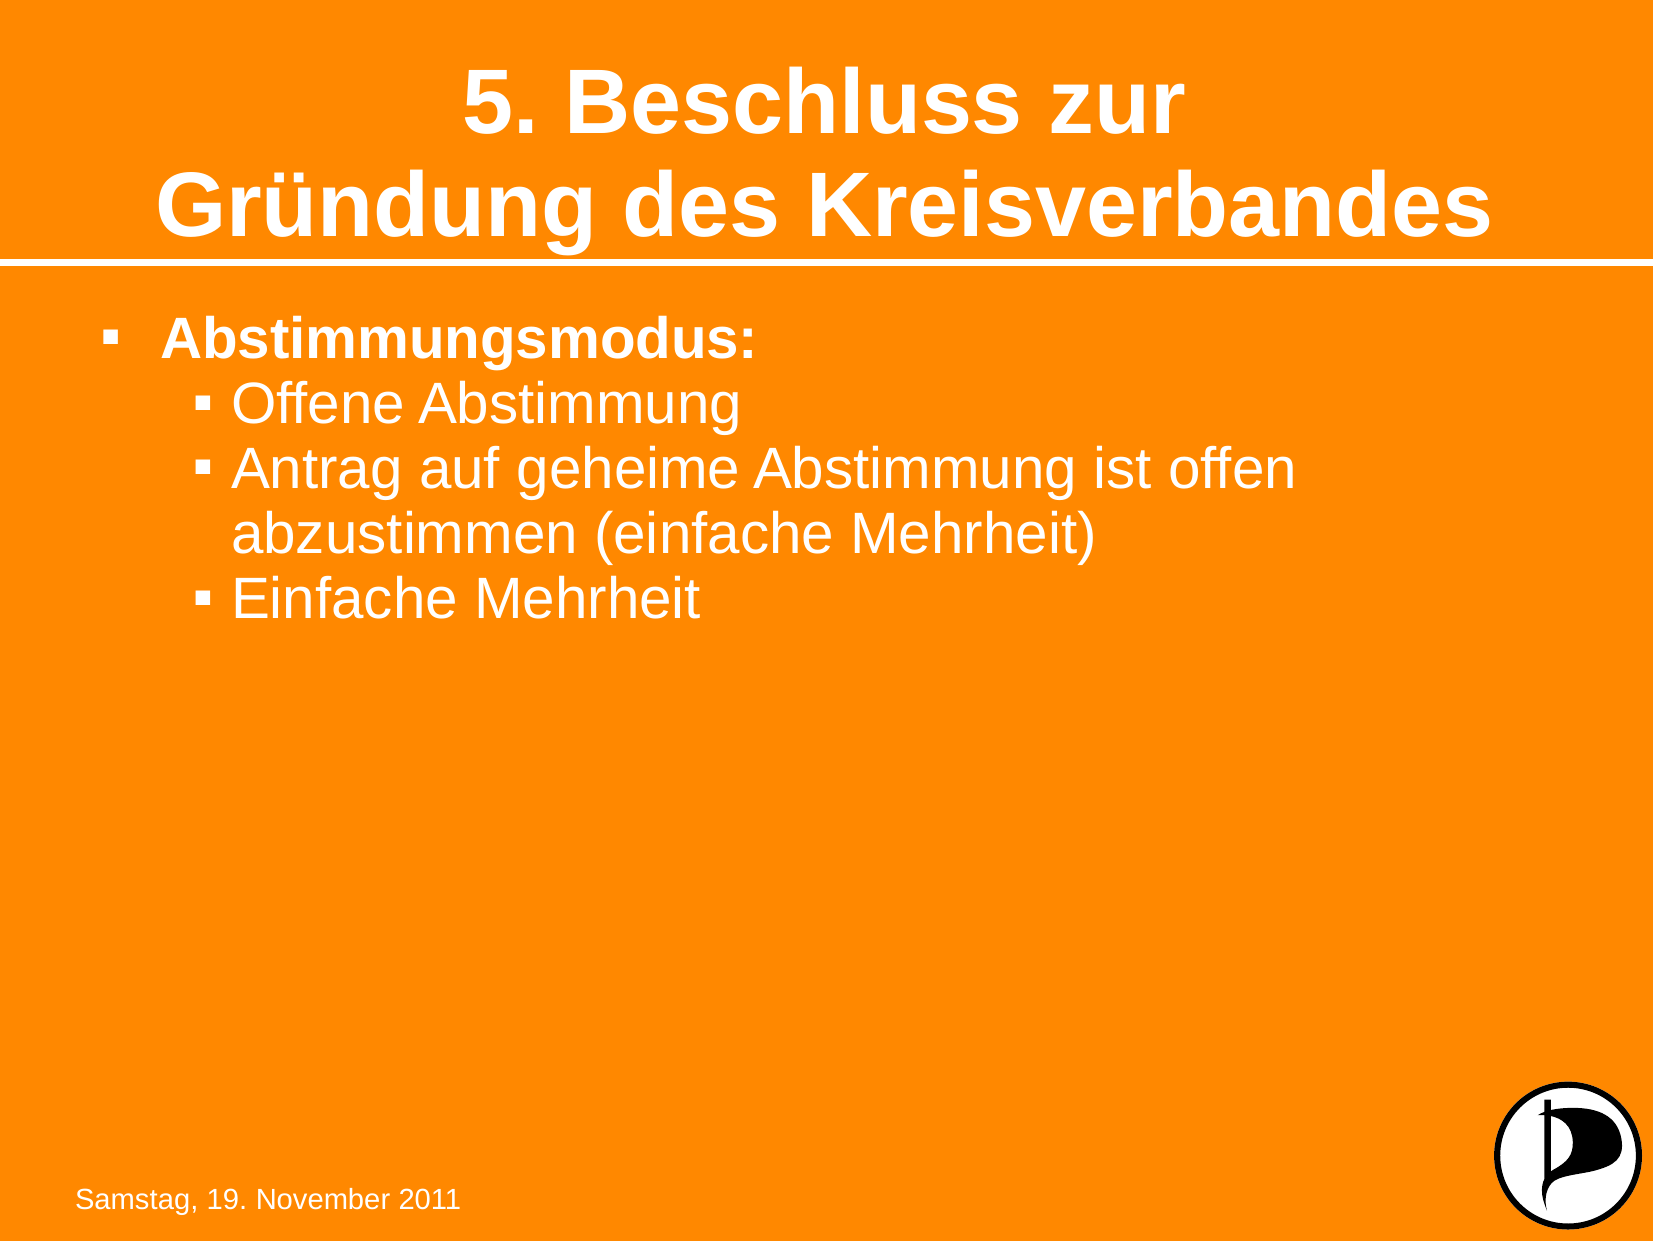

# 5. Beschluss zur Gründung des Kreisverbandes
Abstimmungsmodus:
Offene Abstimmung
Antrag auf geheime Abstimmung ist offen abzustimmen (einfache Mehrheit)
Einfache Mehrheit